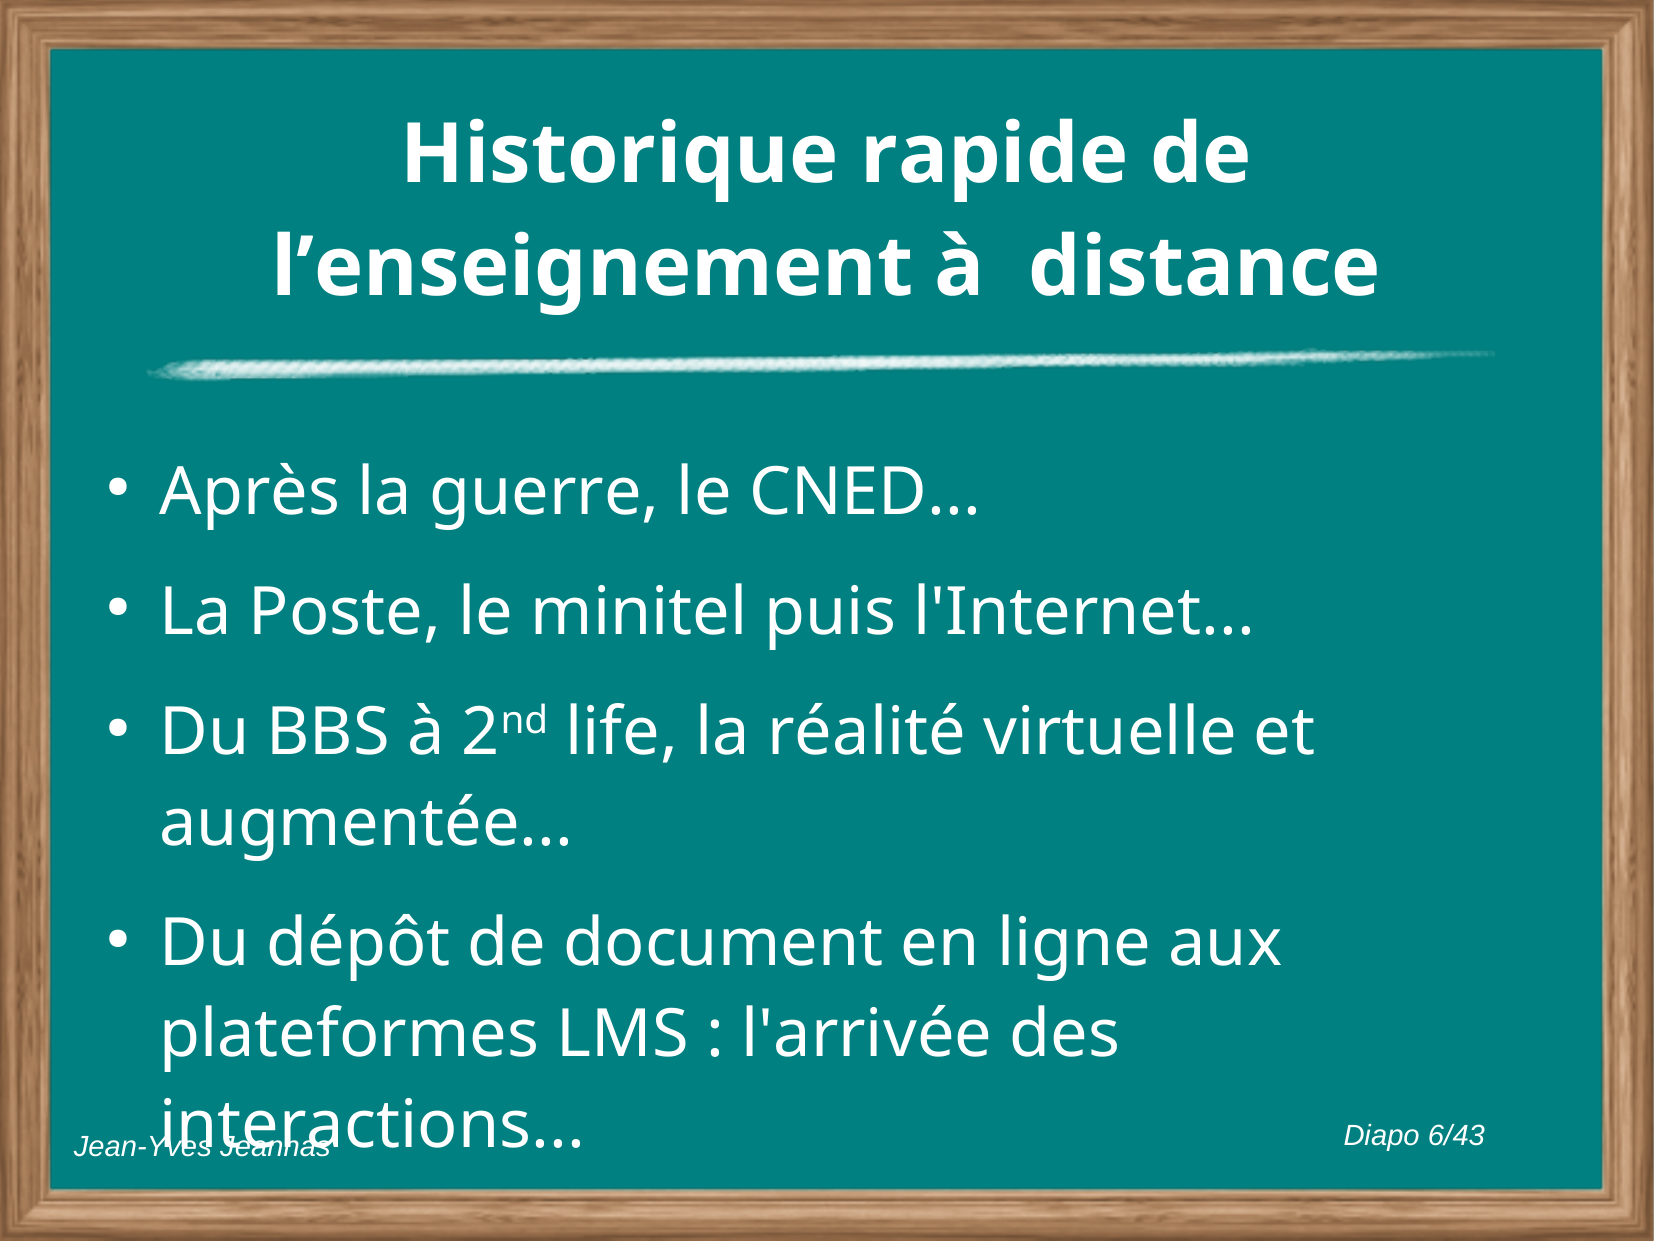

# Historique rapide de l’enseignement à distance
Après la guerre, le CNED...
La Poste, le minitel puis l'Internet...
Du BBS à 2nd life, la réalité virtuelle et augmentée...
Du dépôt de document en ligne aux plateformes LMS : l'arrivée des interactions...